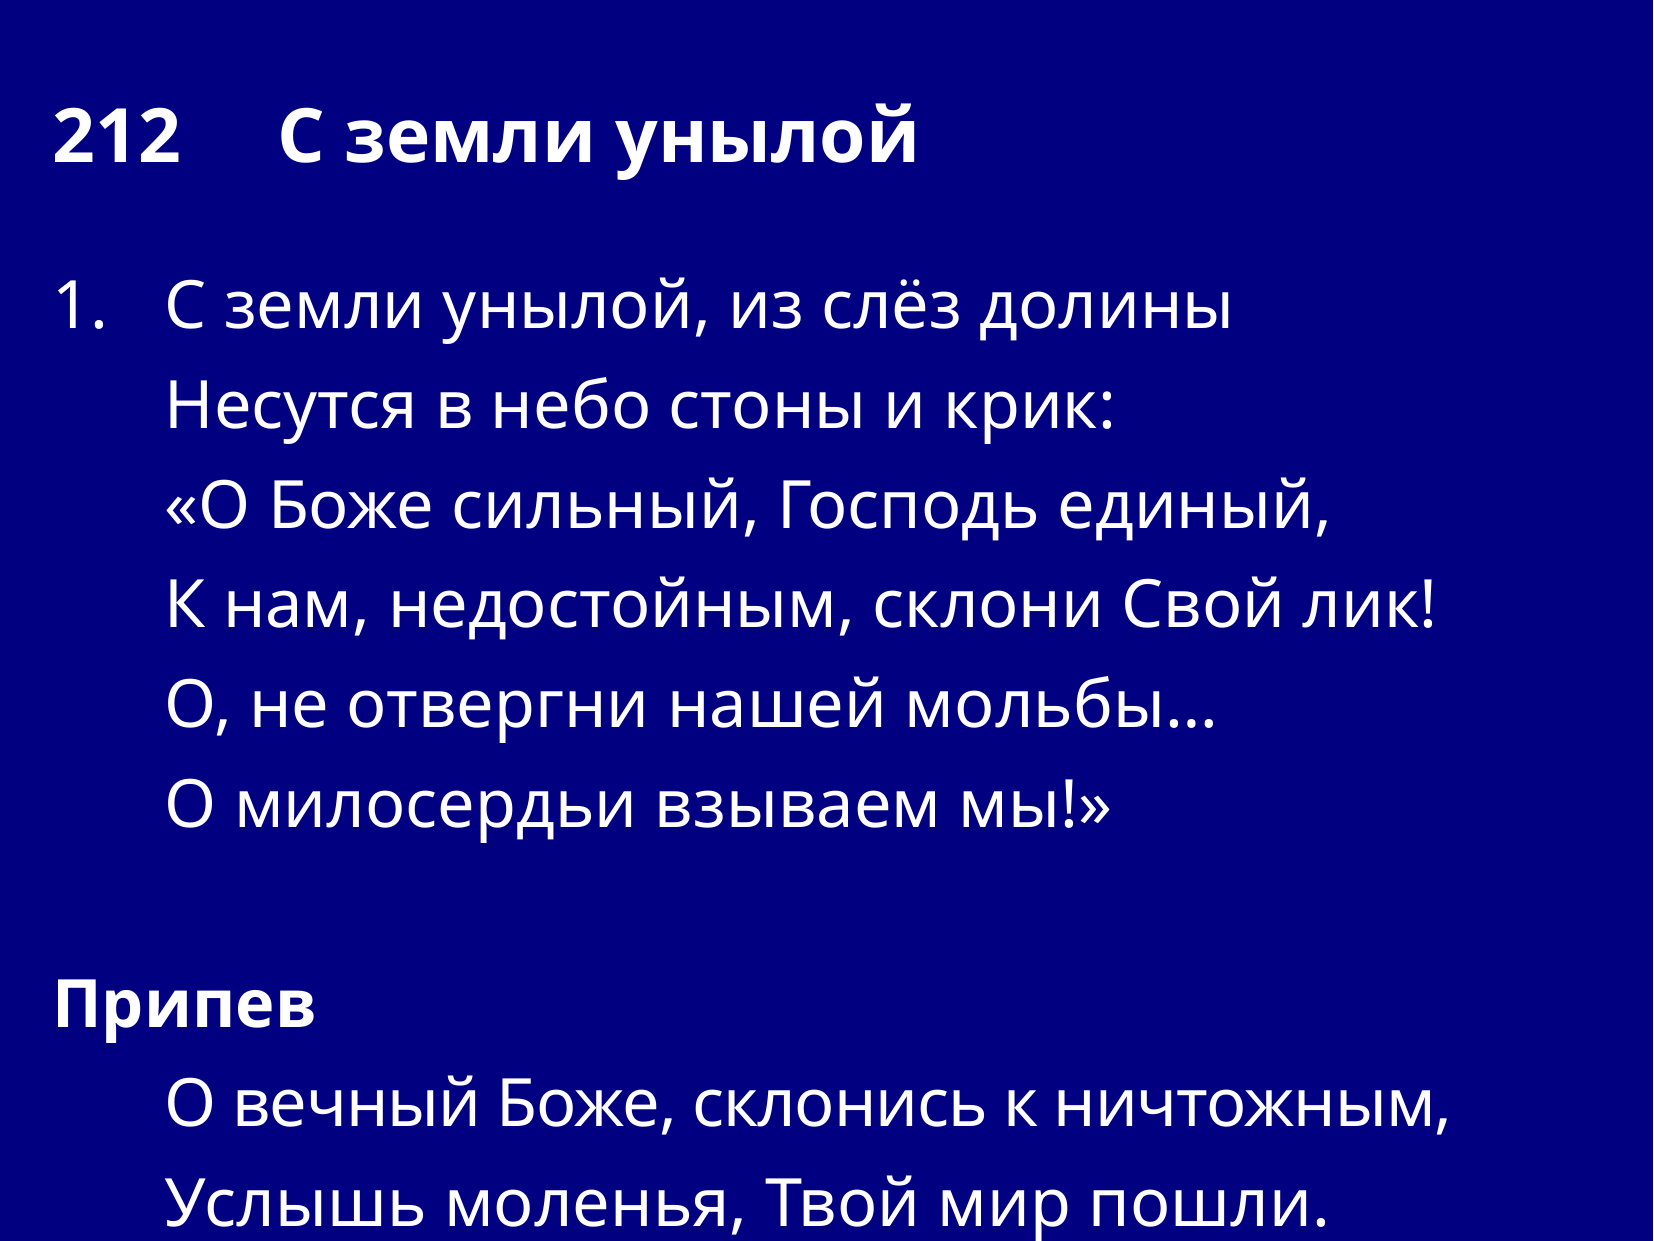

212	С земли унылой
1.	С земли унылой, из слёз долины
	Несутся в небо стоны и крик:
	«О Боже сильный, Господь единый,
	К нам, недостойным, склони Свой лик!
	О, не отвергни нашей мольбы…
	О милосердьи взываем мы!»
Припев
	О вечный Боже, склонись к ничтожным,
	Услышь моленья, Твой мир пошли.